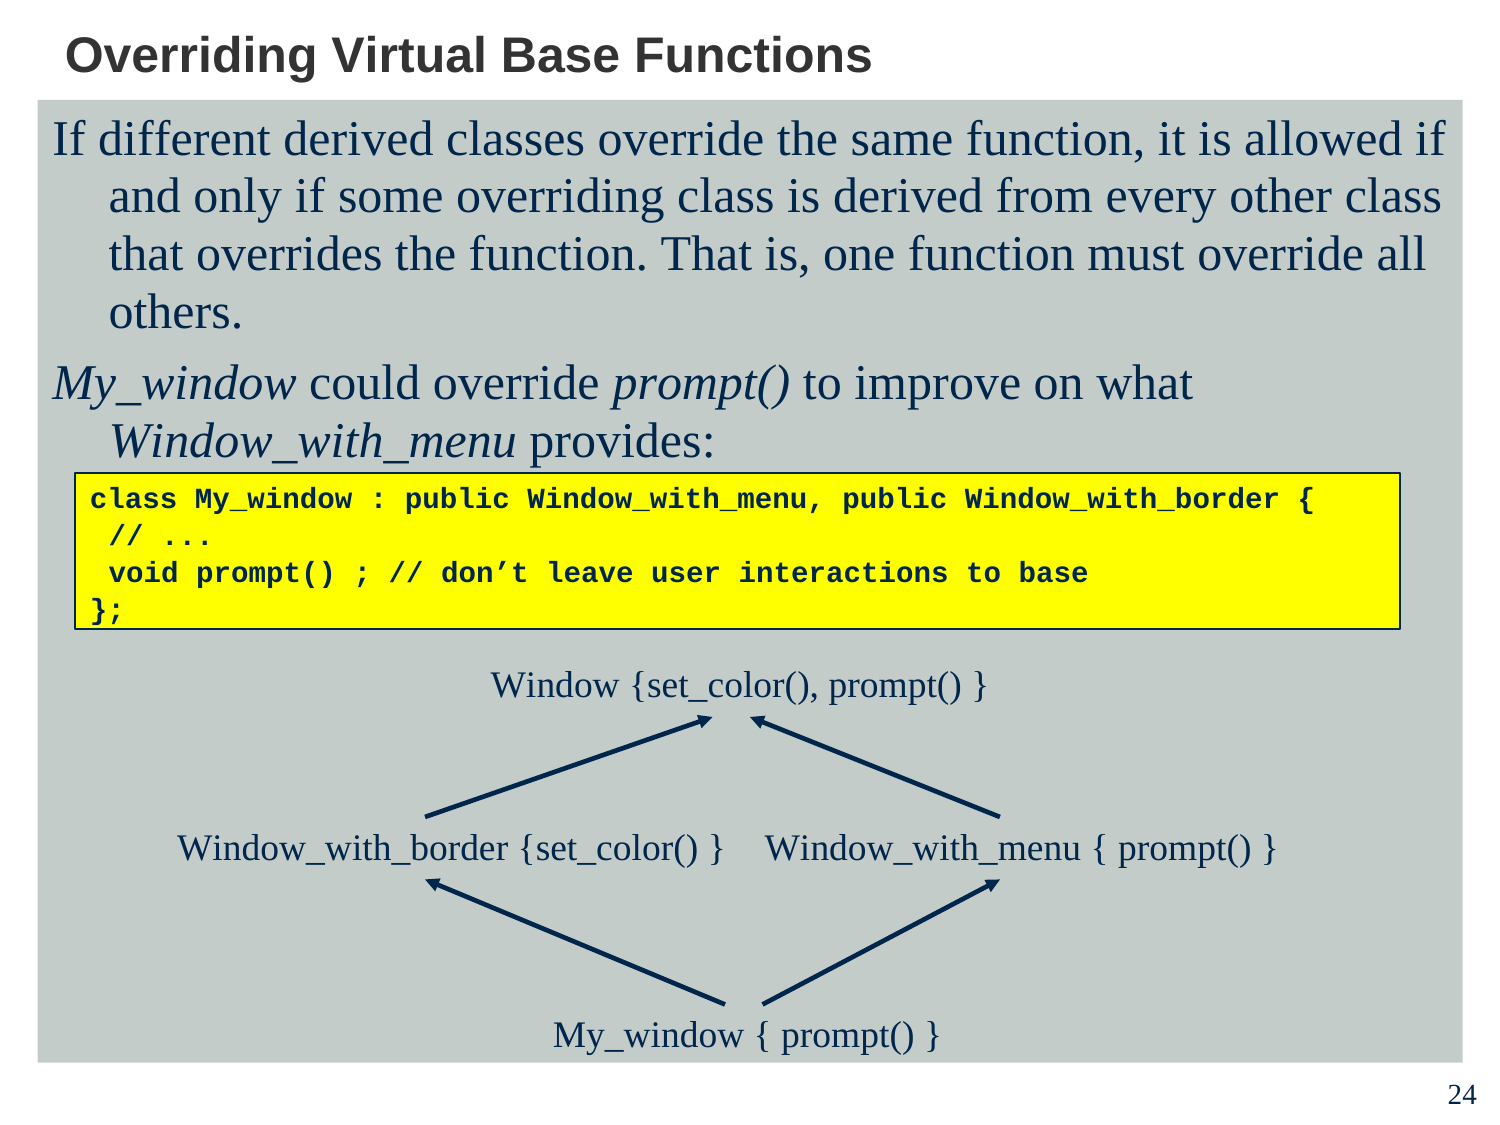

# Overriding Virtual Base Functions
If different derived classes override the same function, it is allowed if and only if some overriding class is derived from every other class that overrides the function. That is, one function must override all others.
My_window could override prompt() to improve on what Window_with_menu provides:
class My_window : public Window_with_menu, public Window_with_border {
	// ...
	void prompt() ; // don’t leave user interactions to base
};
Window {set_color(), prompt() }
Window_with_border {set_color() }
Window_with_menu { prompt() }
My_window { prompt() }